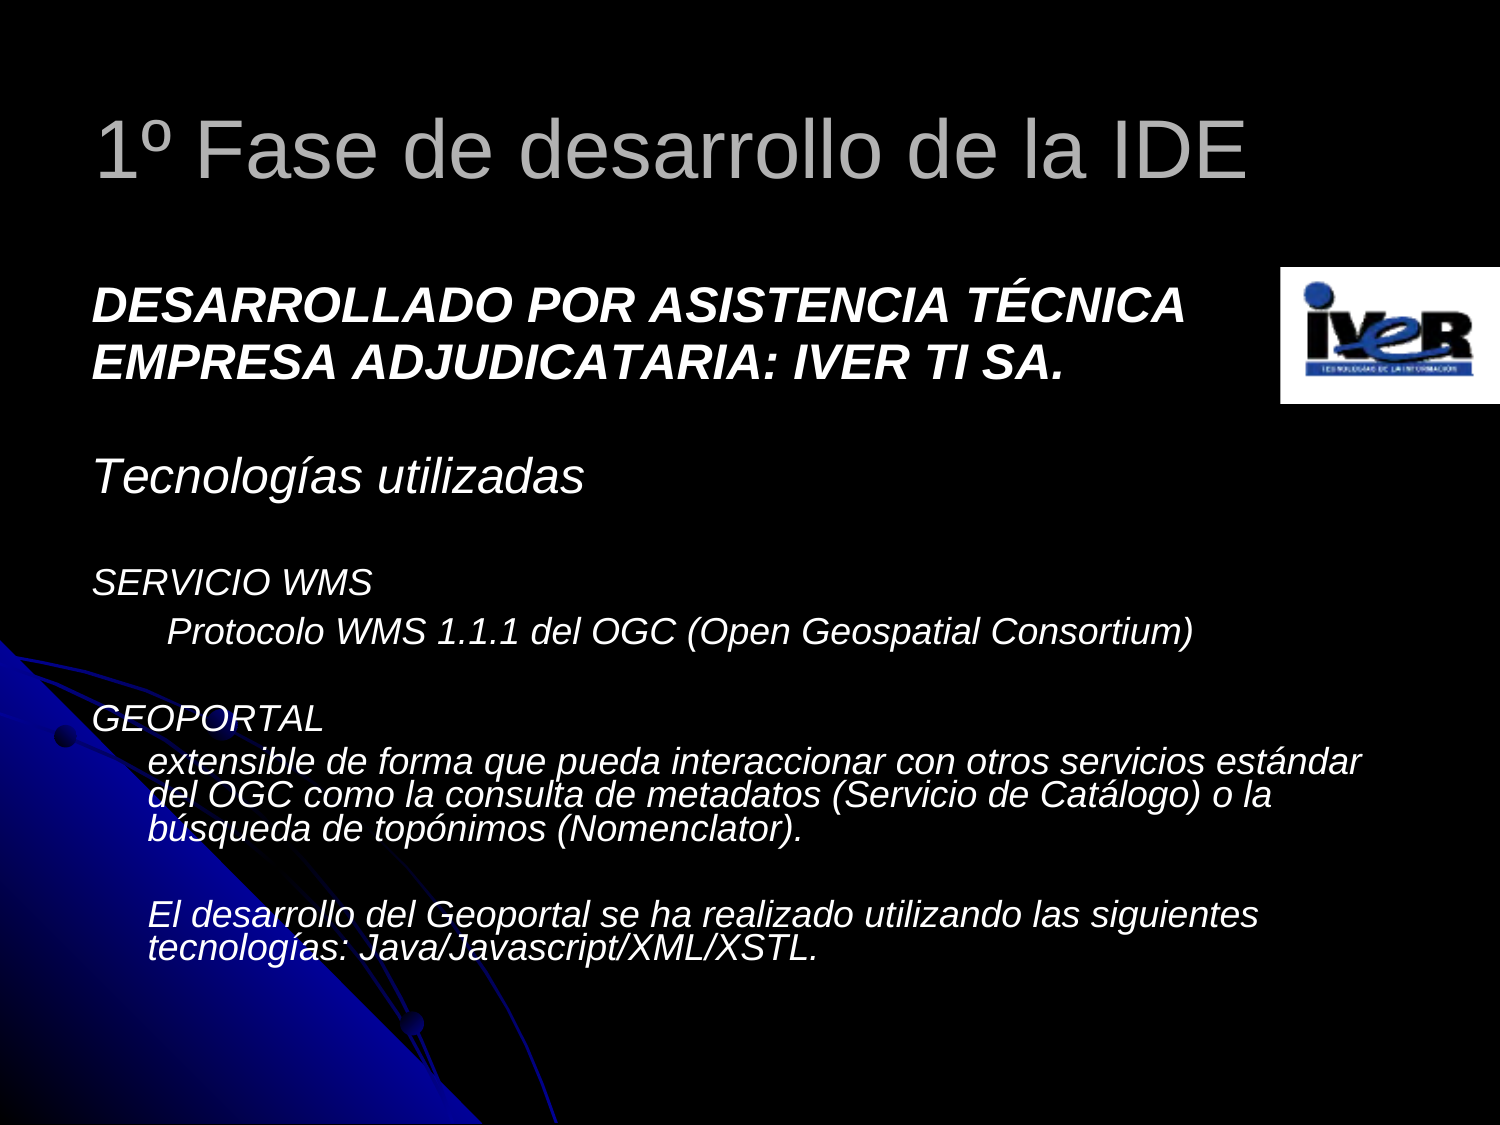

1º Fase de desarrollo de la IDE
# DESARROLLADO POR ASISTENCIA TÉCNICA
EMPRESA ADJUDICATARIA: IVER TI SA.
Tecnologías utilizadas
SERVICIO WMS
Protocolo WMS 1.1.1 del OGC (Open Geospatial Consortium)‏
GEOPORTAL
	extensible de forma que pueda interaccionar con otros servicios estándar del OGC como la consulta de metadatos (Servicio de Catálogo) o la búsqueda de topónimos (Nomenclator).
	El desarrollo del Geoportal se ha realizado utilizando las siguientes tecnologías: Java/Javascript/XML/XSTL.